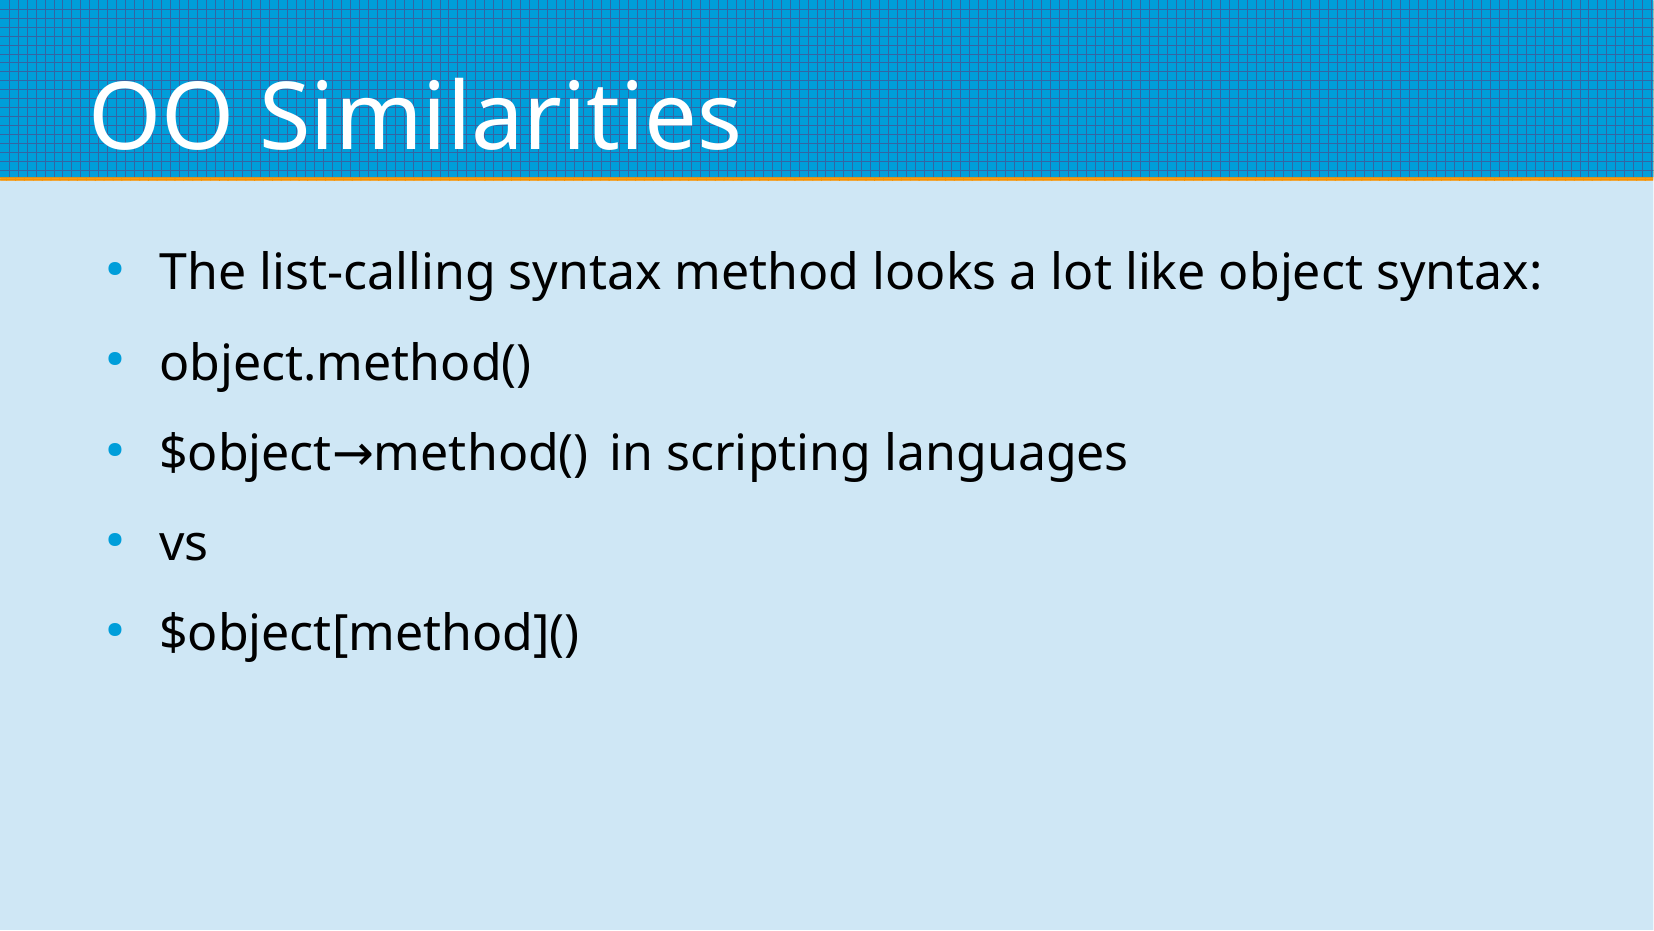

# OO Similarities
The list-calling syntax method looks a lot like object syntax:
object.method()
$object→method()	in scripting languages
vs
$object[method]()